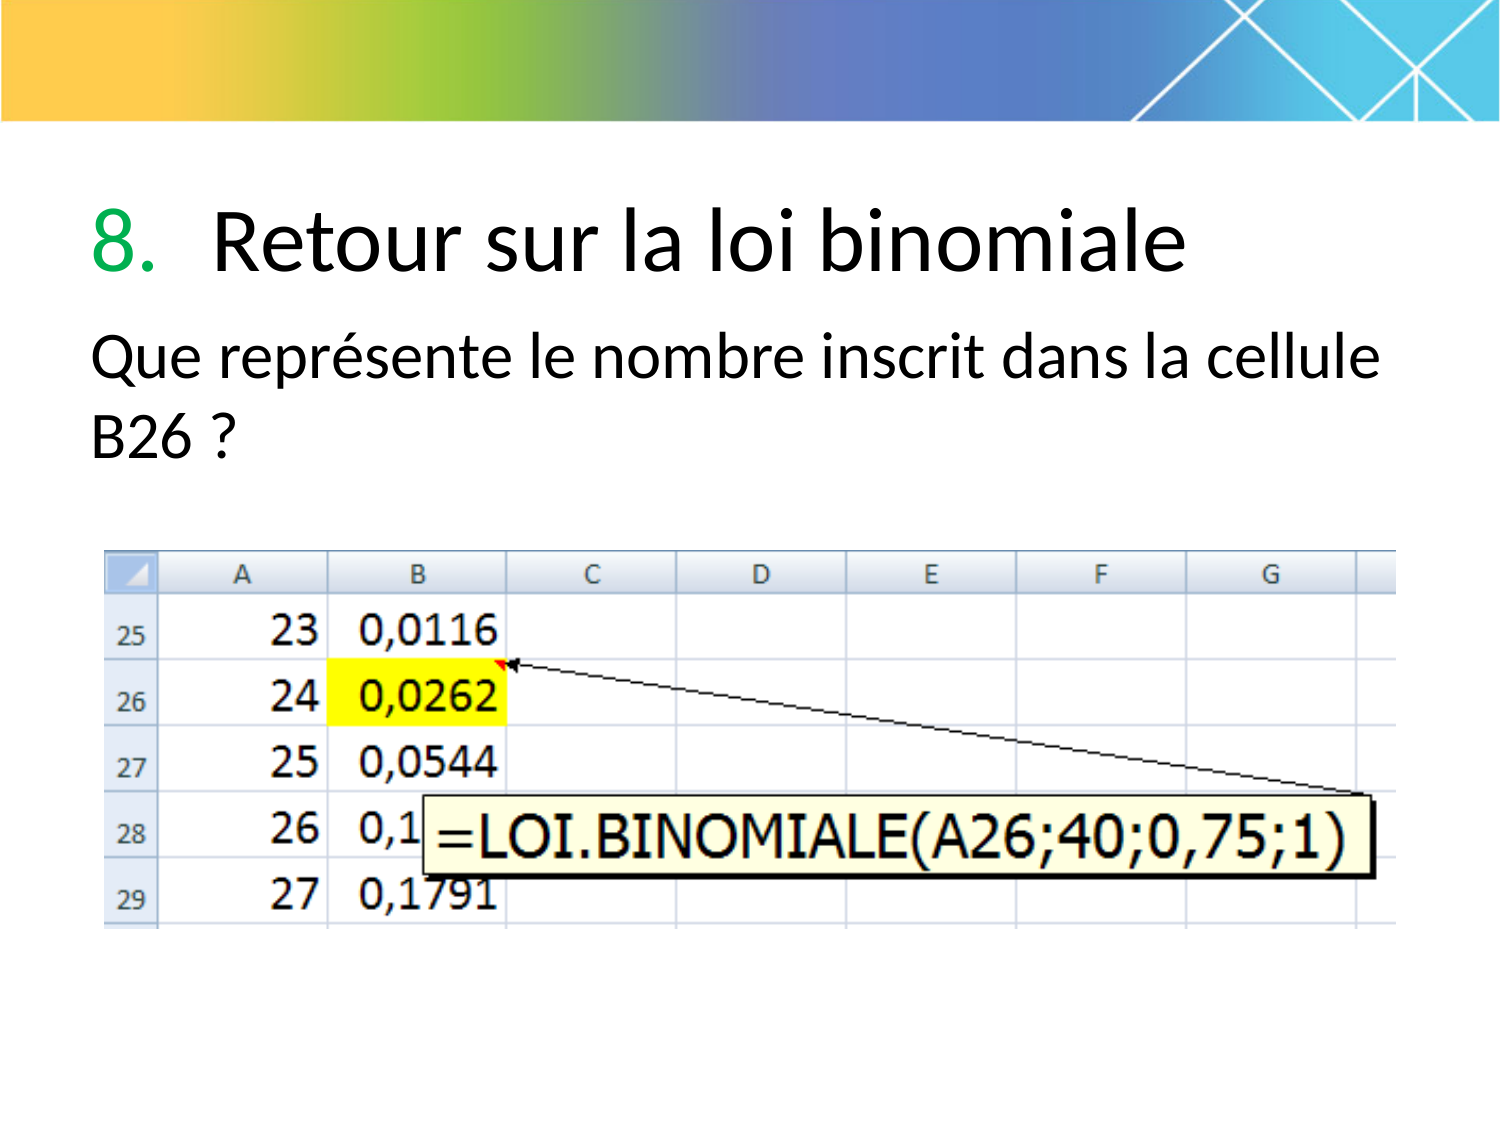

# Retour sur la loi binomiale
Que représente le nombre inscrit dans la cellule B26 ?